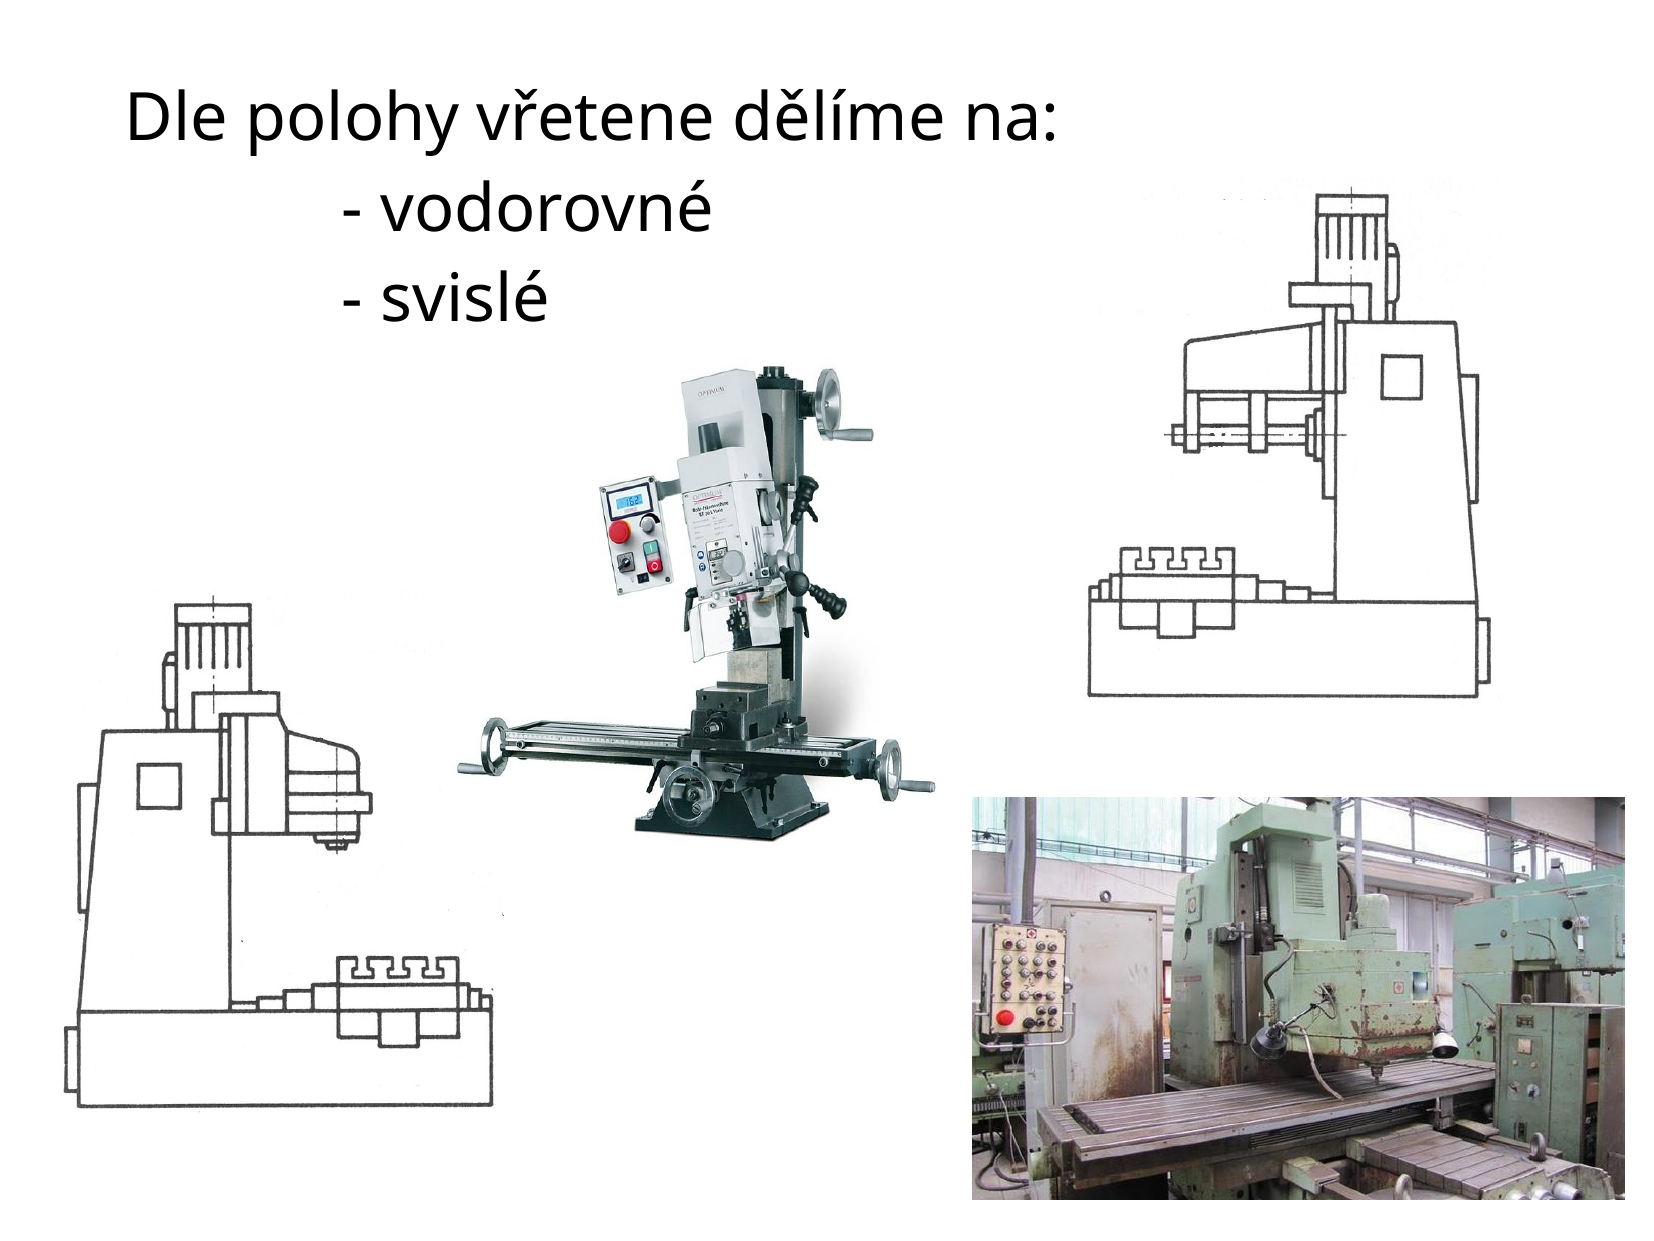

# Dle polohy vřetene dělíme na:
 - vodorovné
 - svislé